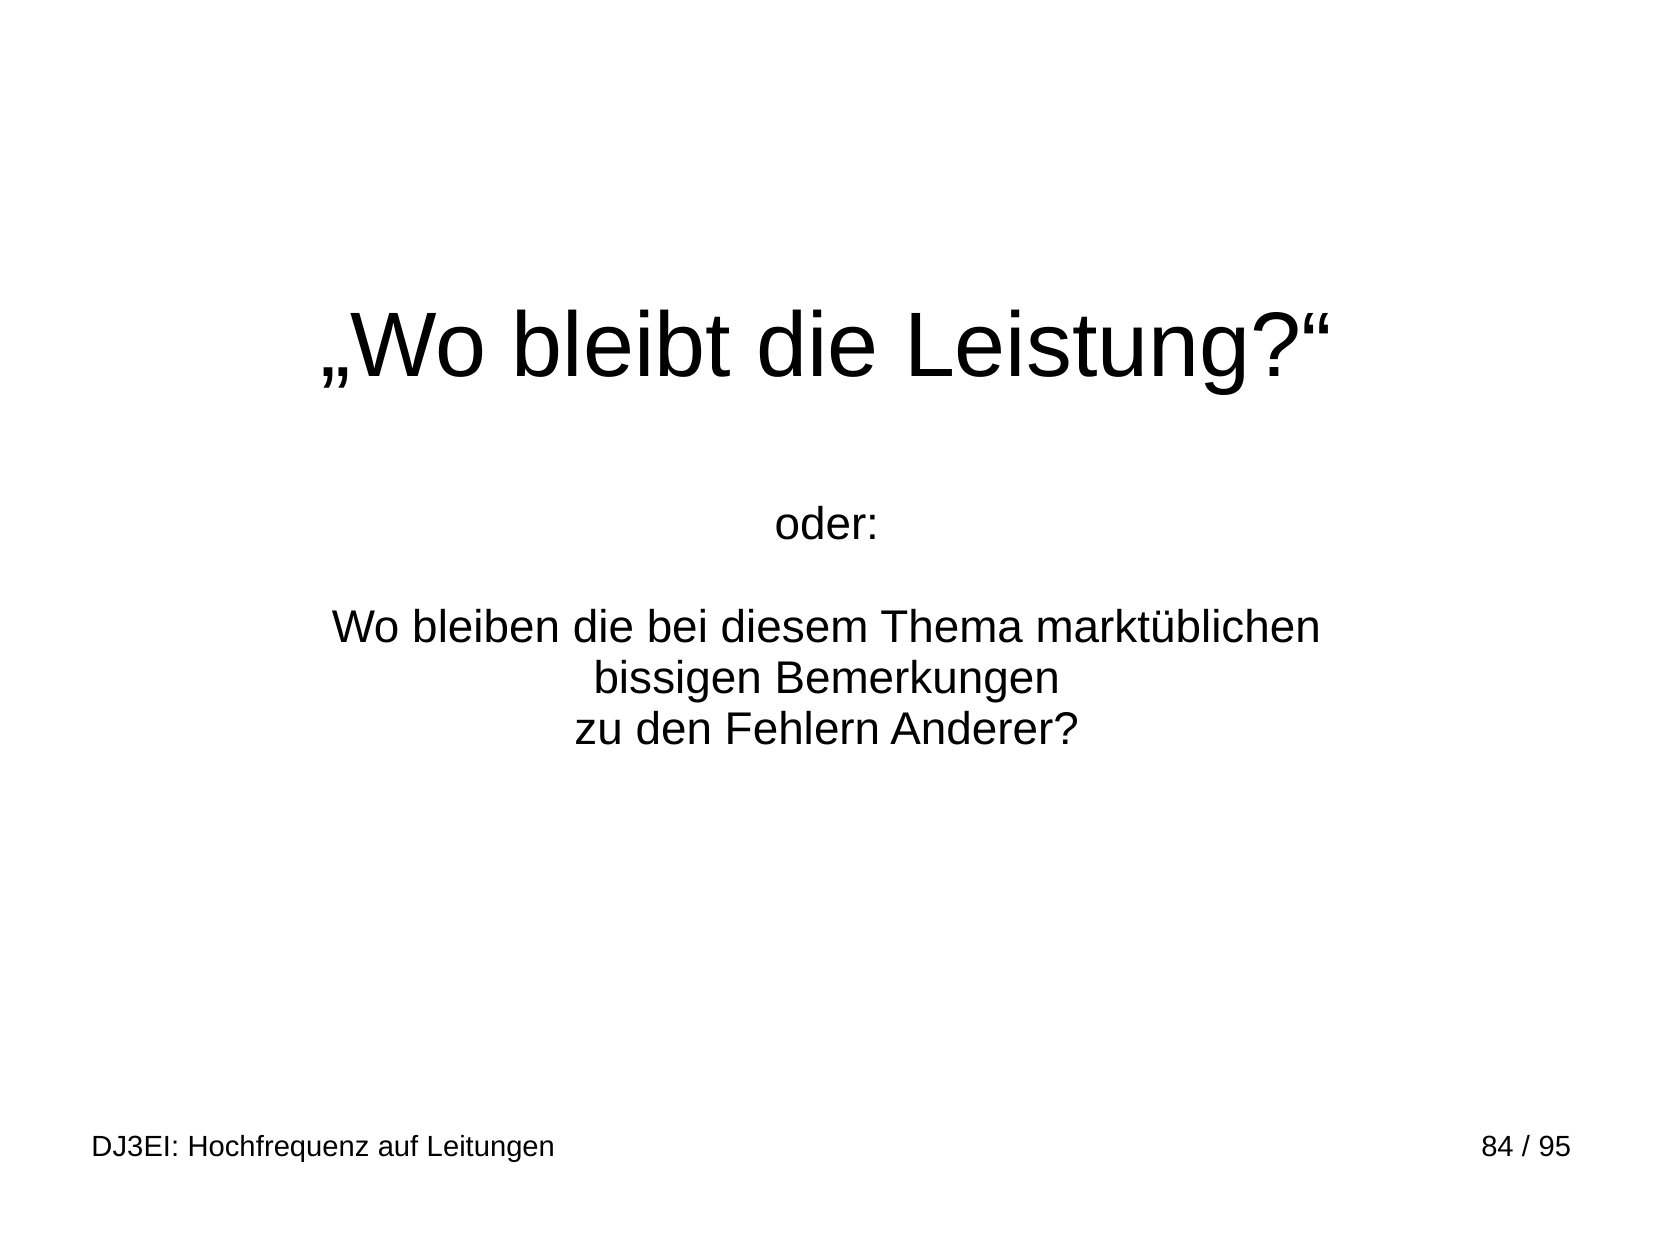

# „Wo bleibt die Leistung?“ oder: Wo bleiben die bei diesem Thema marktüblichen bissigen Bemerkungen zu den Fehlern Anderer?